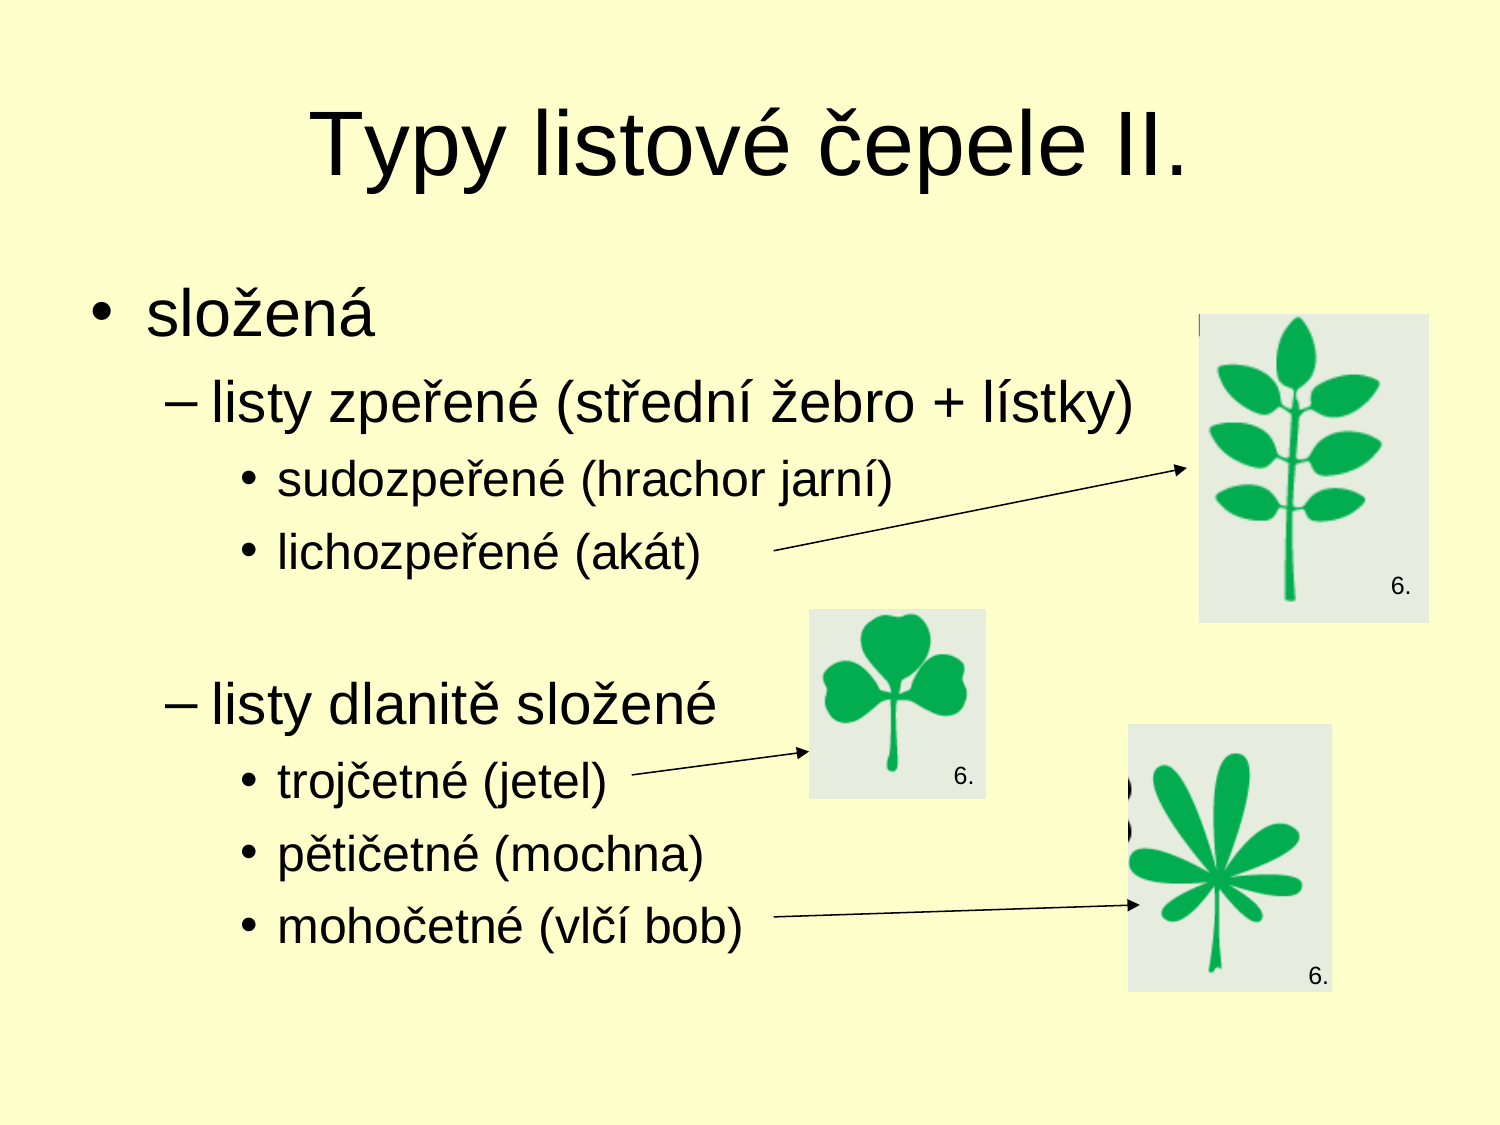

# Typy listové čepele II.
složená
listy zpeřené (střední žebro + lístky)
sudozpeřené (hrachor jarní)
lichozpeřené (akát)
listy dlanitě složené
trojčetné (jetel)
pětičetné (mochna)
mohočetné (vlčí bob)
6.
6.
6.